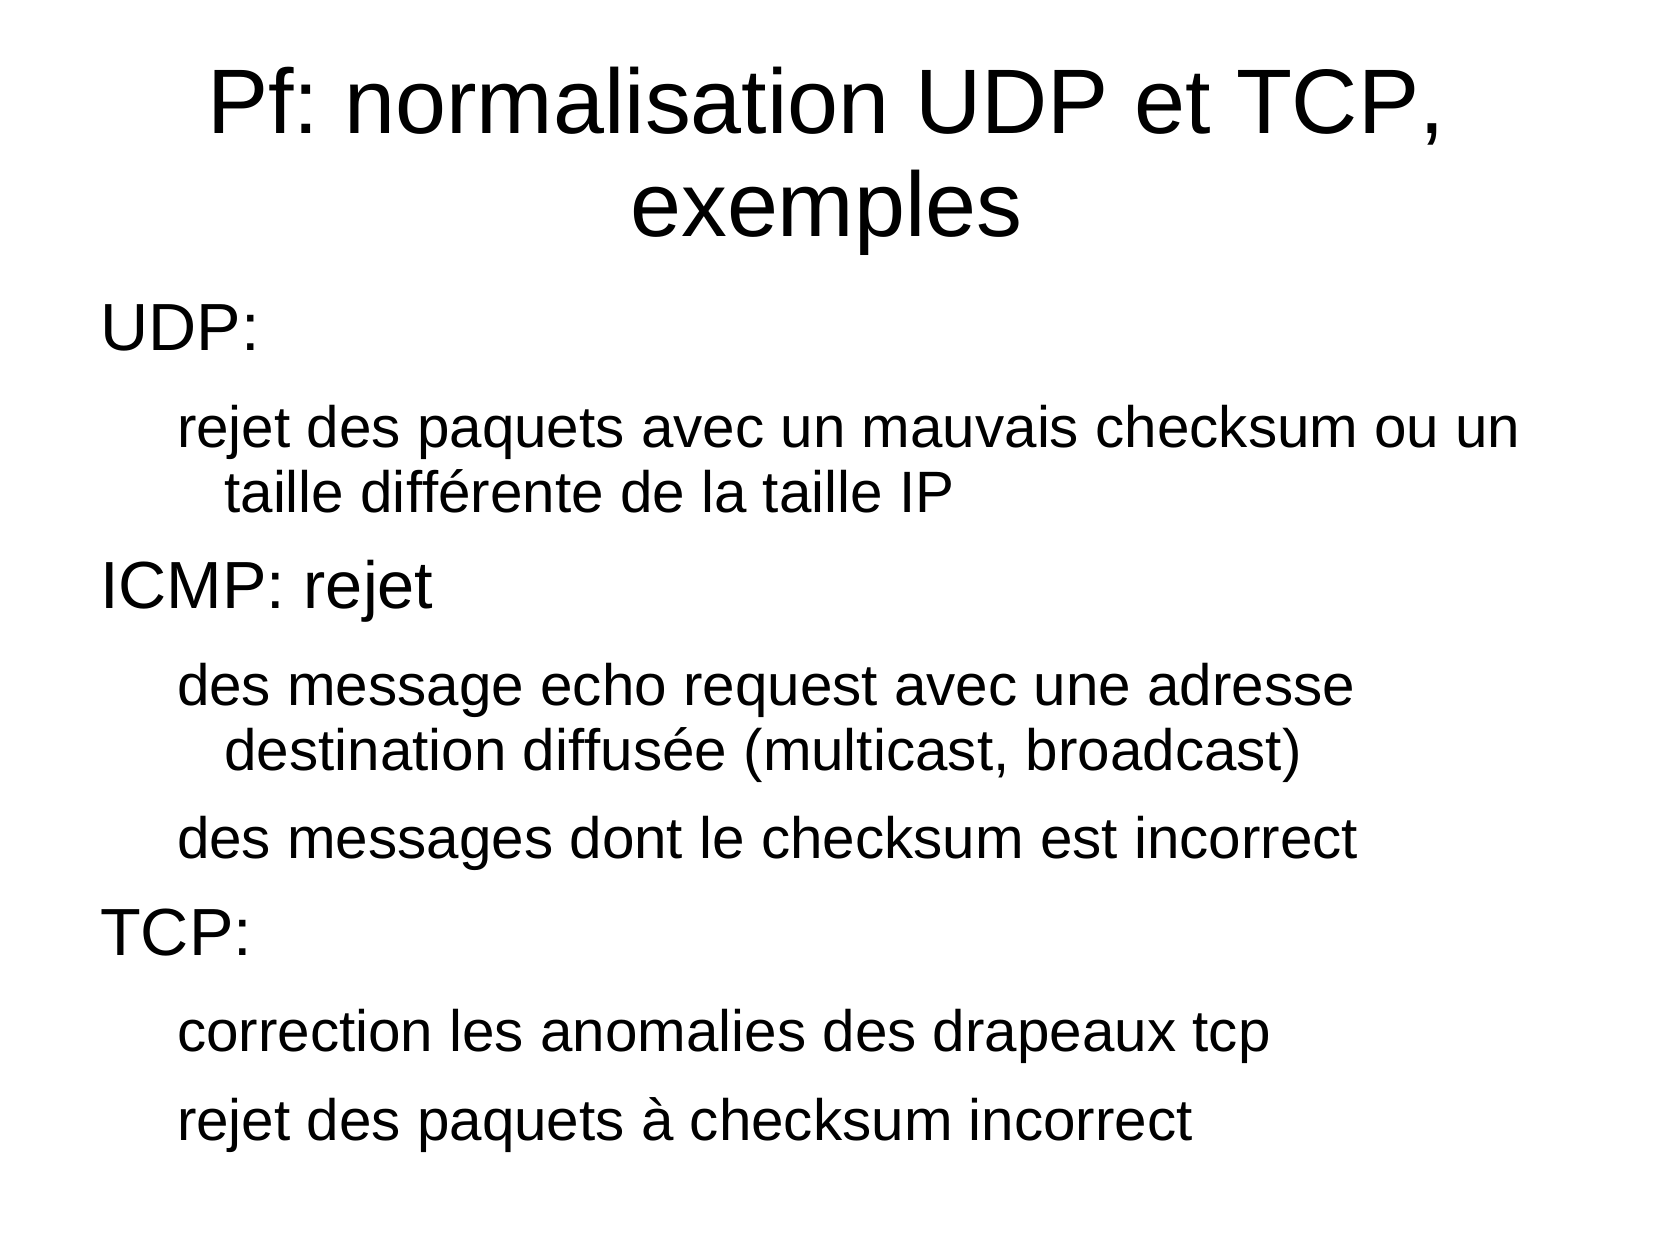

# Pf: normalisation UDP et TCP, exemples
UDP:
rejet des paquets avec un mauvais checksum ou un taille différente de la taille IP
ICMP: rejet
des message echo request avec une adresse destination diffusée (multicast, broadcast)
des messages dont le checksum est incorrect
TCP:
correction les anomalies des drapeaux tcp
rejet des paquets à checksum incorrect